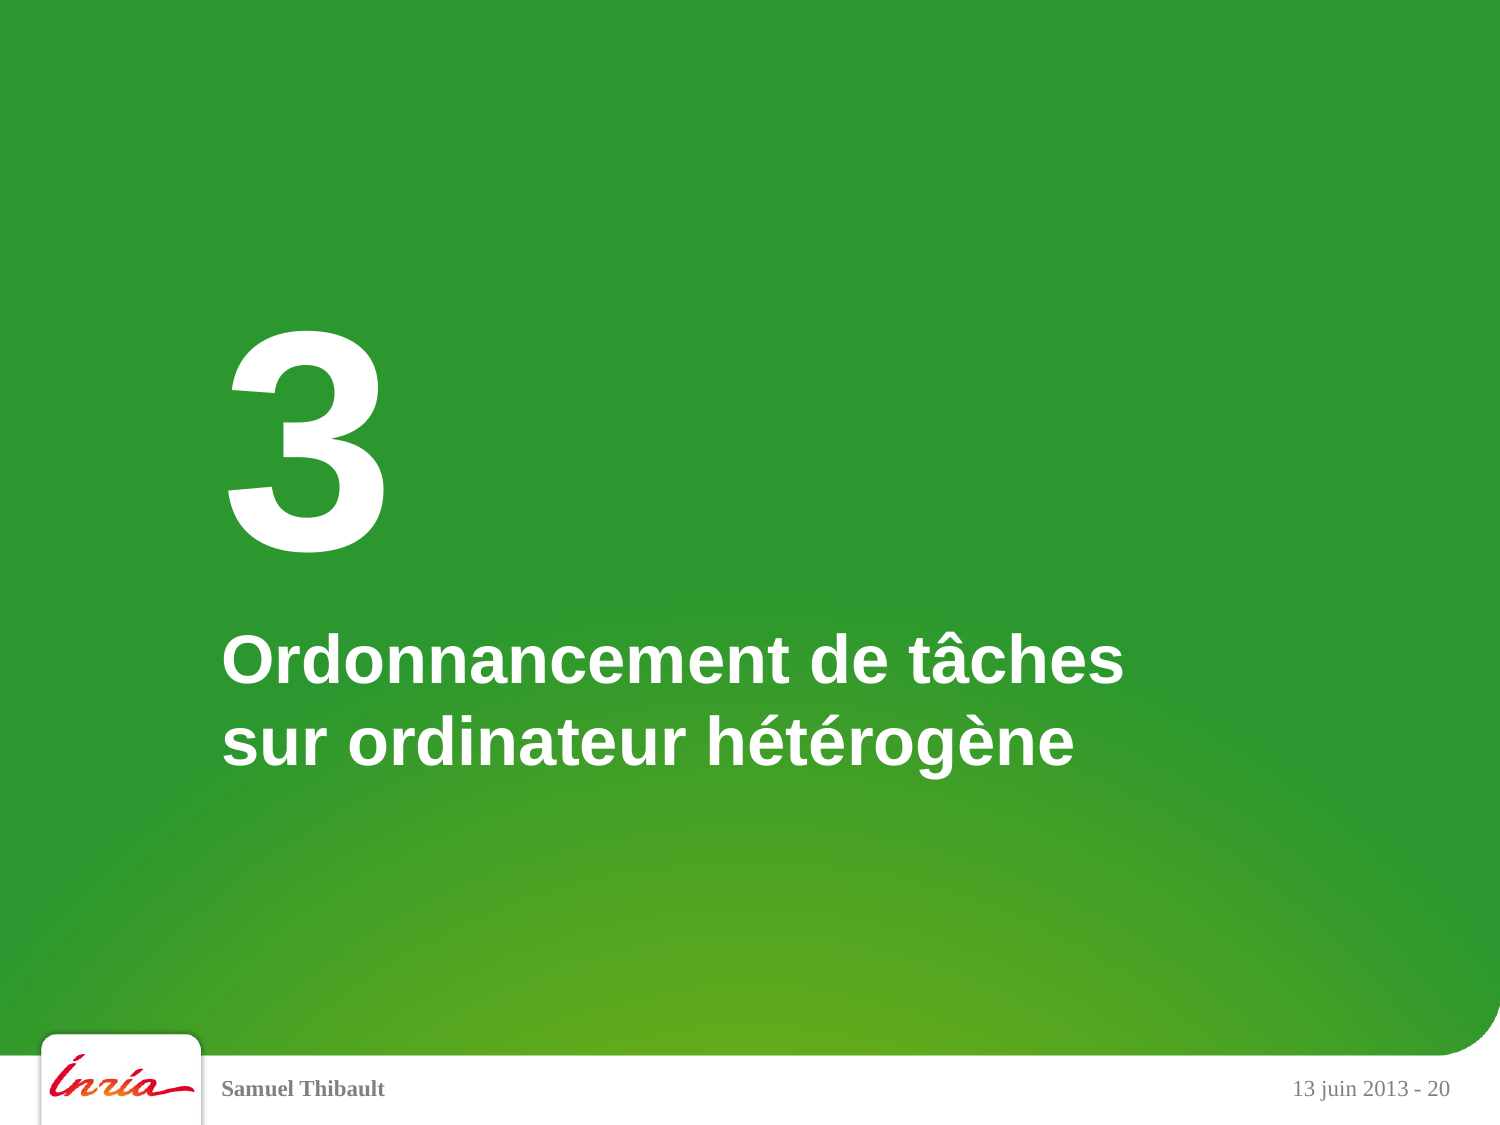

3
# Ordonnancement de tâches sur ordinateur hétérogène
20
Samuel Thibault
13 juin 2013